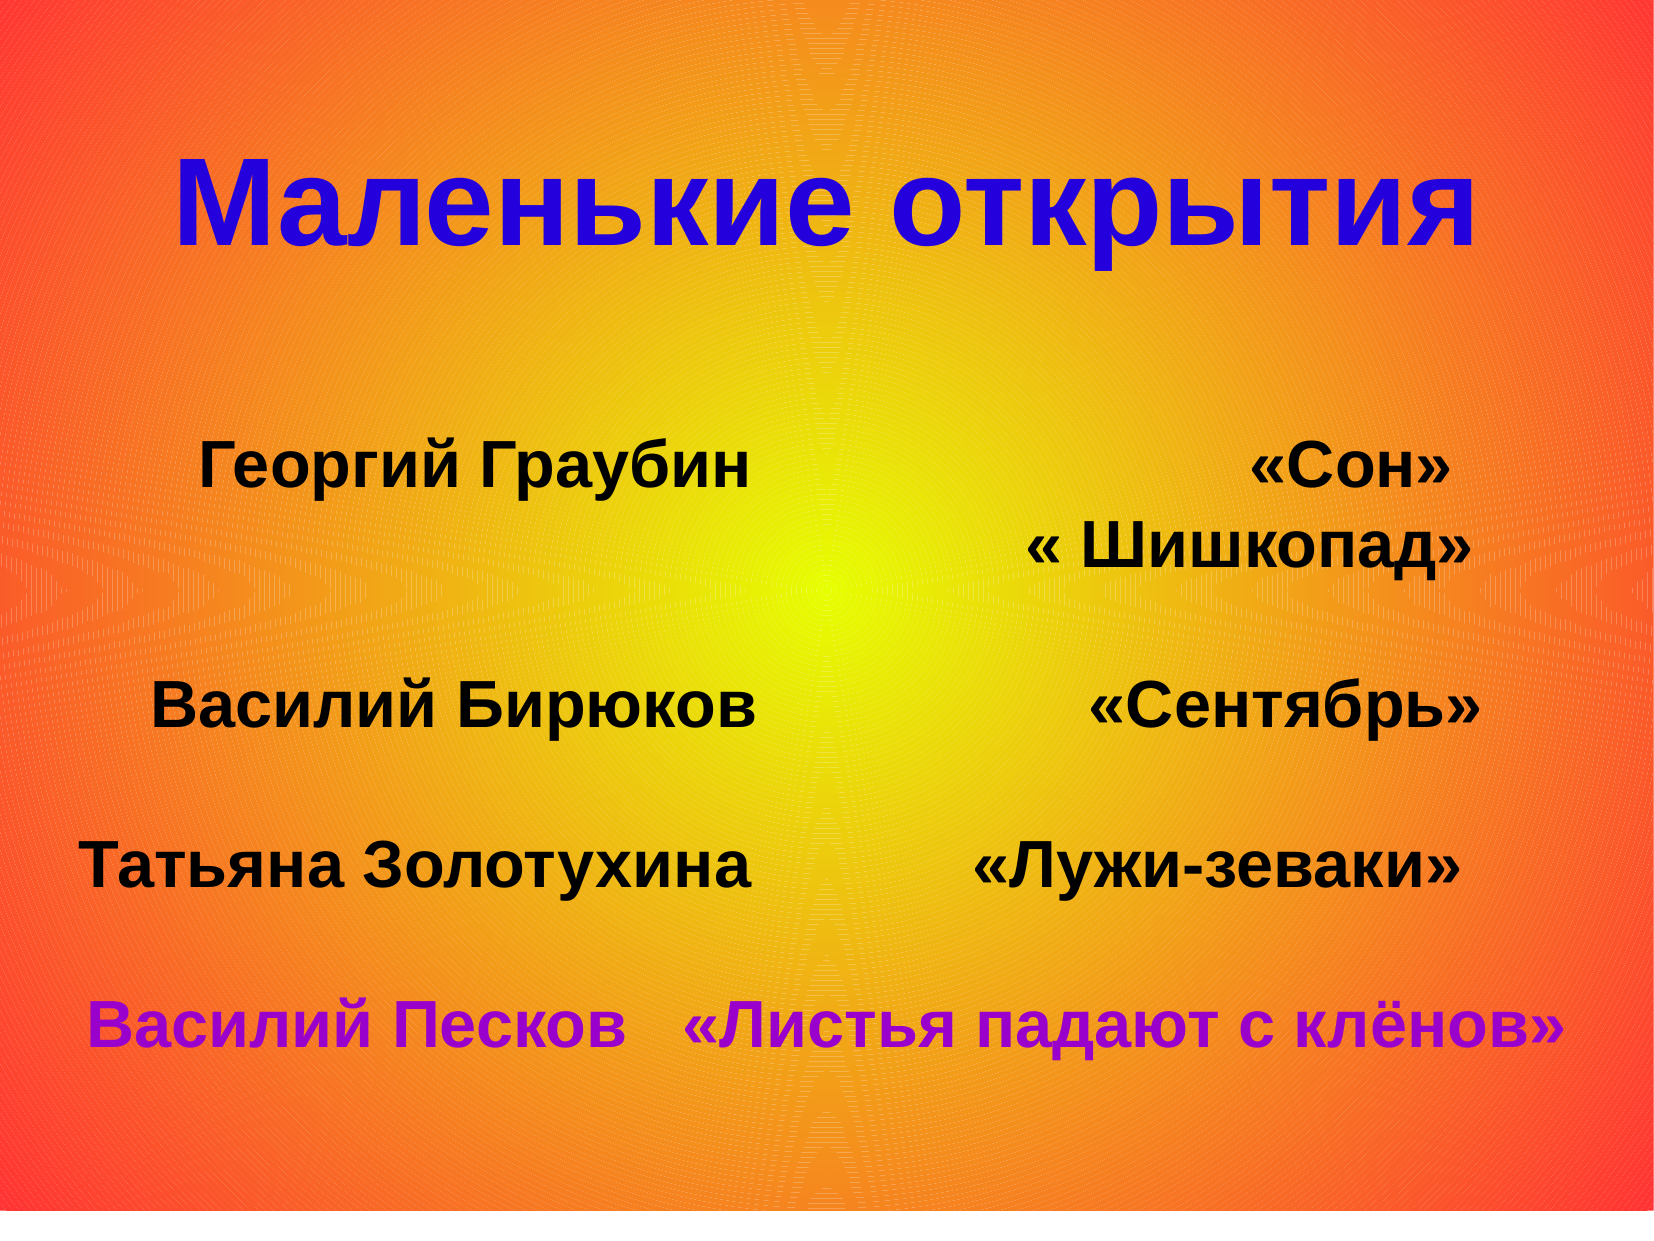

# Маленькие открытия Георгий Граубин «Сон» « Шишкопад» Василий Бирюков «Сентябрь» Татьяна Золотухина «Лужи-зеваки» Василий Песков «Листья падают с клёнов»